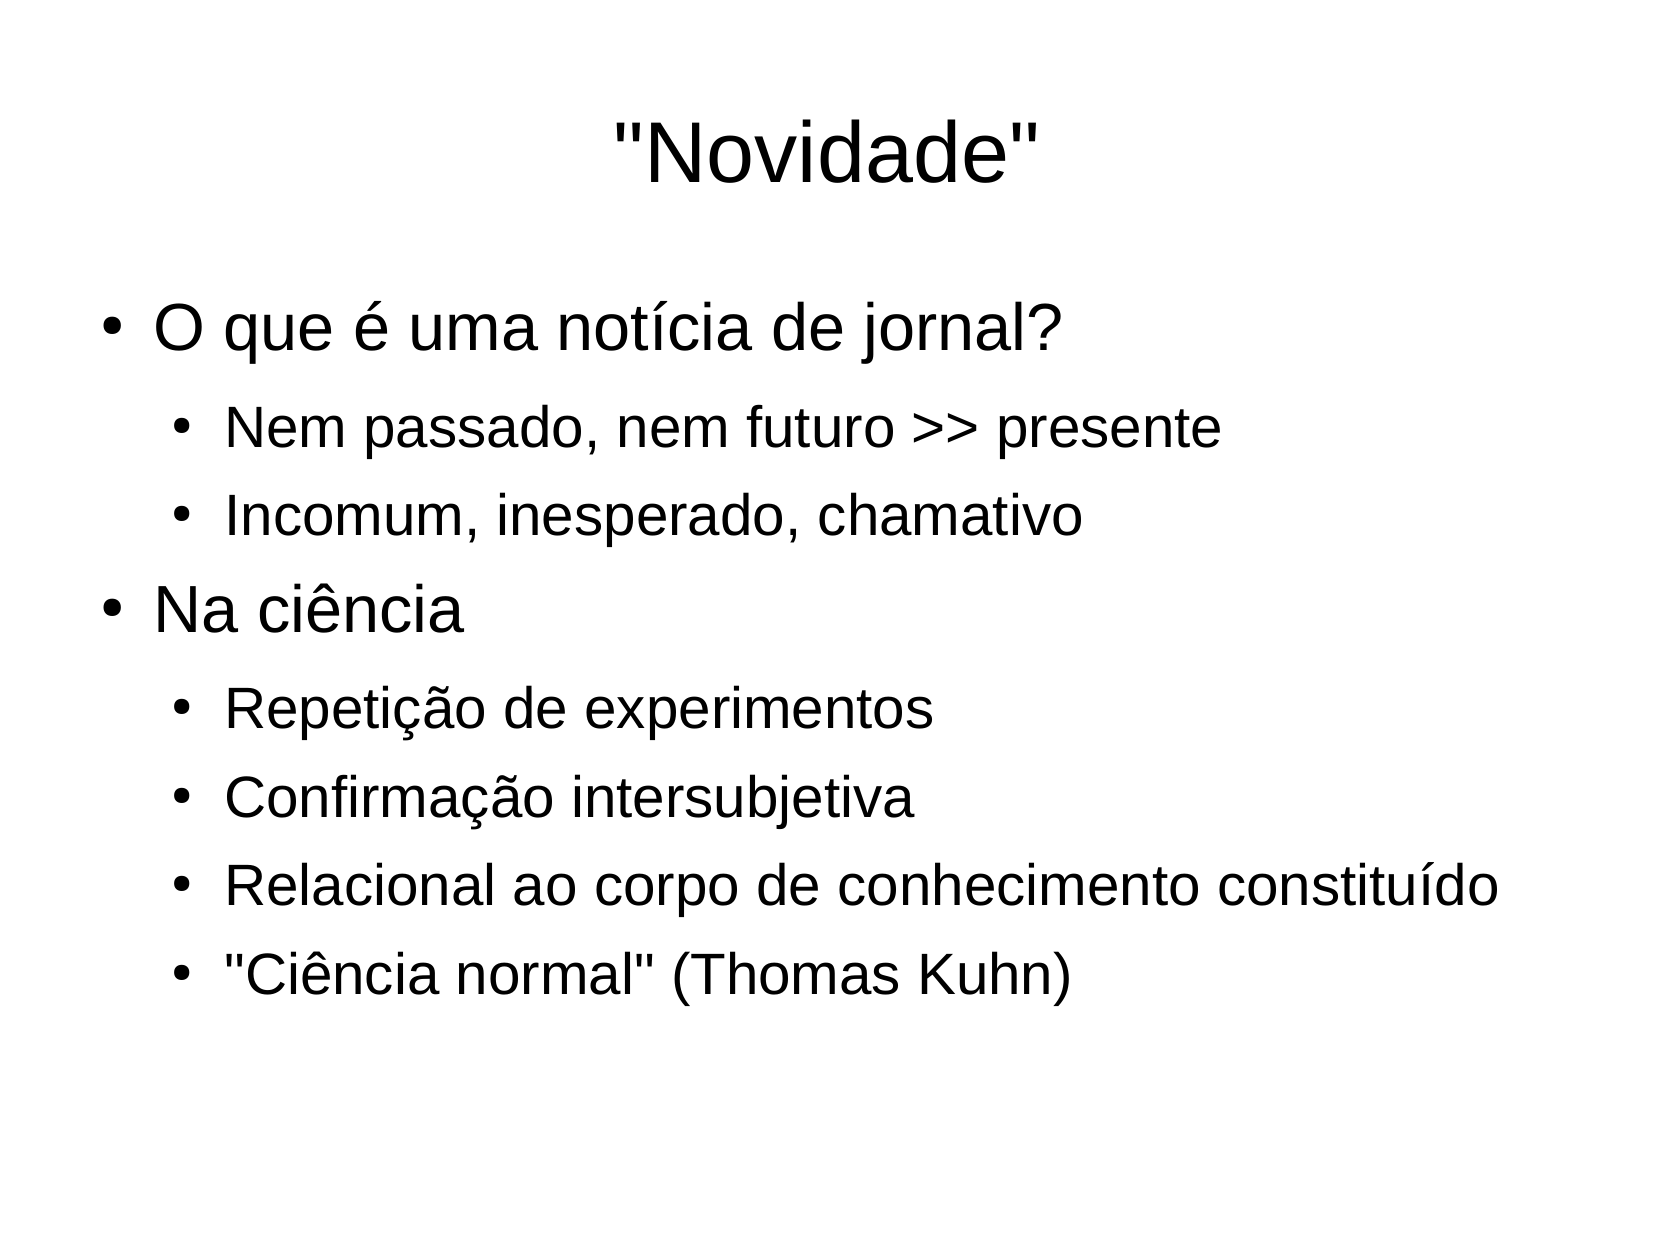

# "Novidade"
O que é uma notícia de jornal?
Nem passado, nem futuro >> presente
Incomum, inesperado, chamativo
Na ciência
Repetição de experimentos
Confirmação intersubjetiva
Relacional ao corpo de conhecimento constituído
"Ciência normal" (Thomas Kuhn)